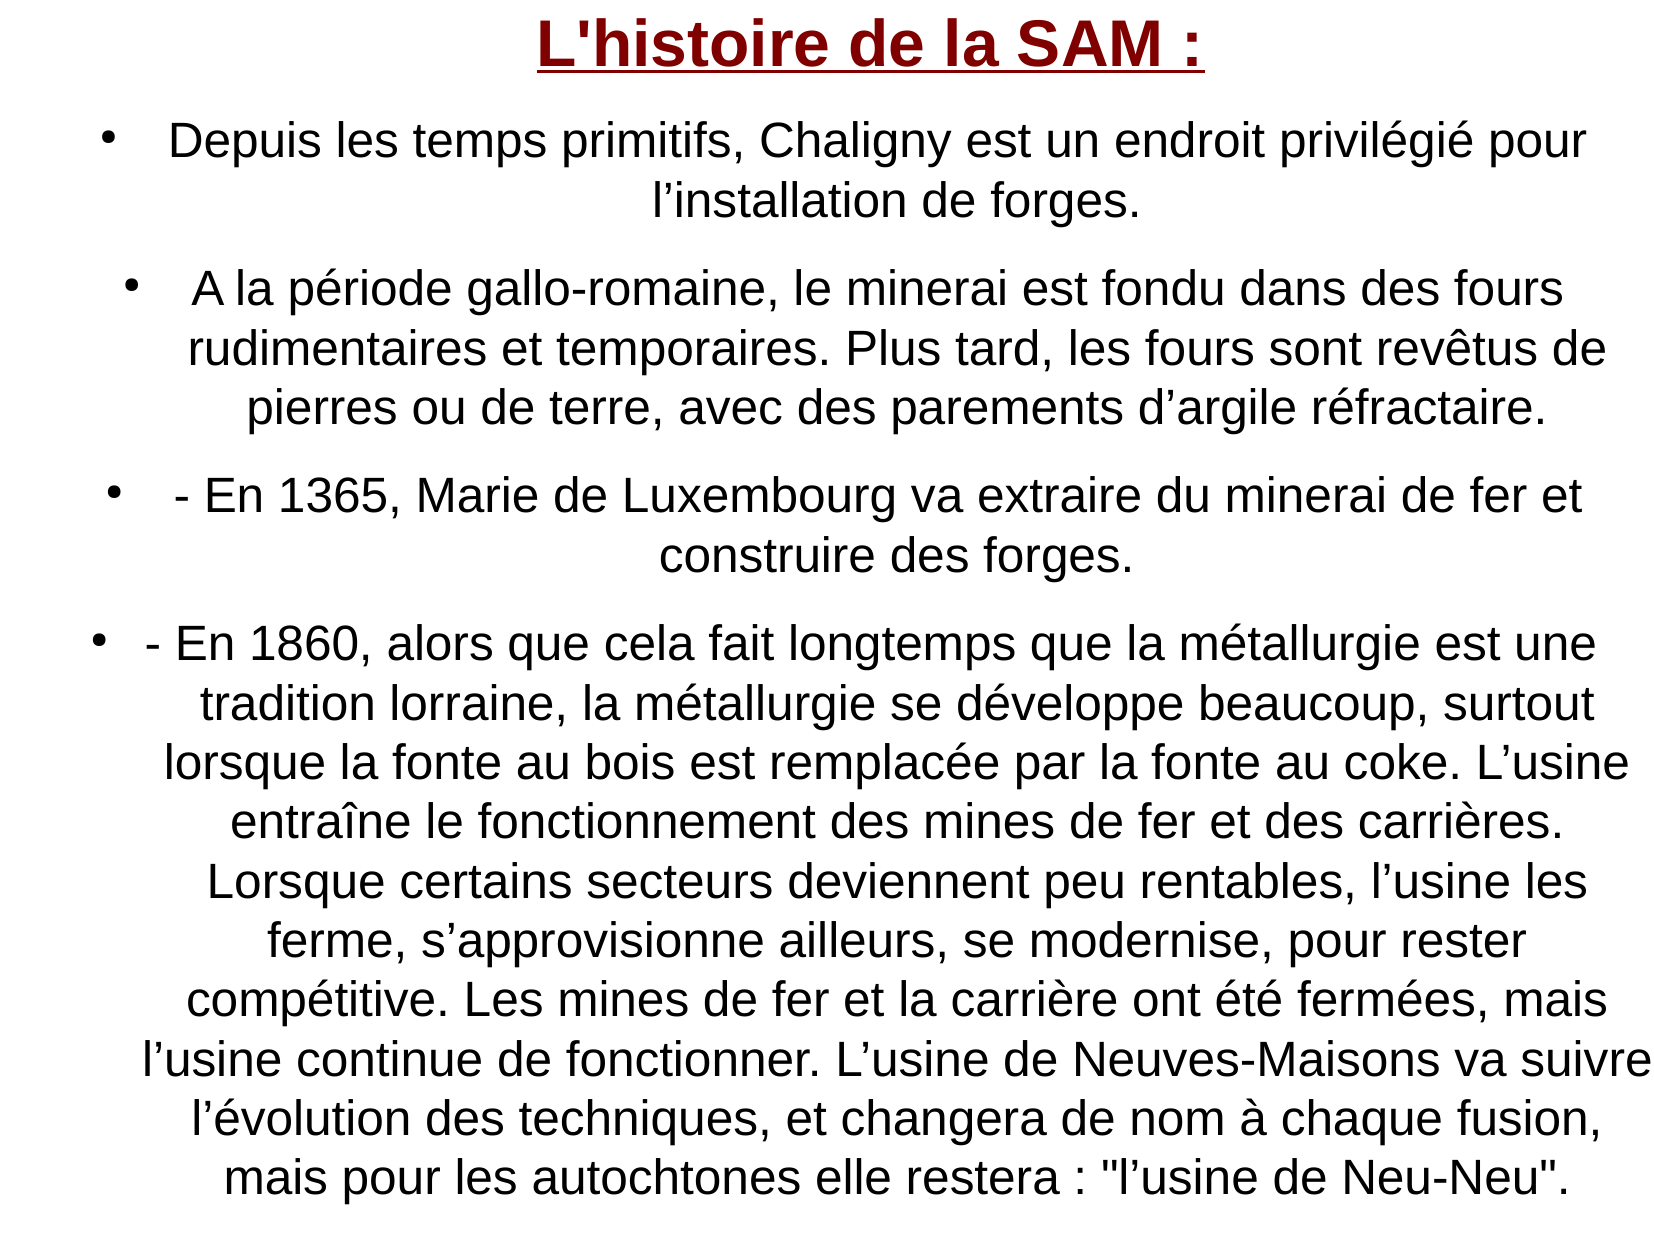

# L'histoire de la SAM :
 Depuis les temps primitifs, Chaligny est un endroit privilégié pour l’installation de forges.
 A la période gallo-romaine, le minerai est fondu dans des fours rudimentaires et temporaires. Plus tard, les fours sont revêtus de pierres ou de terre, avec des parements d’argile réfractaire.
 - En 1365, Marie de Luxembourg va extraire du minerai de fer et construire des forges.
- En 1860, alors que cela fait longtemps que la métallurgie est une tradition lorraine, la métallurgie se développe beaucoup, surtout lorsque la fonte au bois est remplacée par la fonte au coke. L’usine entraîne le fonctionnement des mines de fer et des carrières. Lorsque certains secteurs deviennent peu rentables, l’usine les ferme, s’approvisionne ailleurs, se modernise, pour rester compétitive. Les mines de fer et la carrière ont été fermées, mais l’usine continue de fonctionner. L’usine de Neuves-Maisons va suivre l’évolution des techniques, et changera de nom à chaque fusion, mais pour les autochtones elle restera : "l’usine de Neu-Neu".